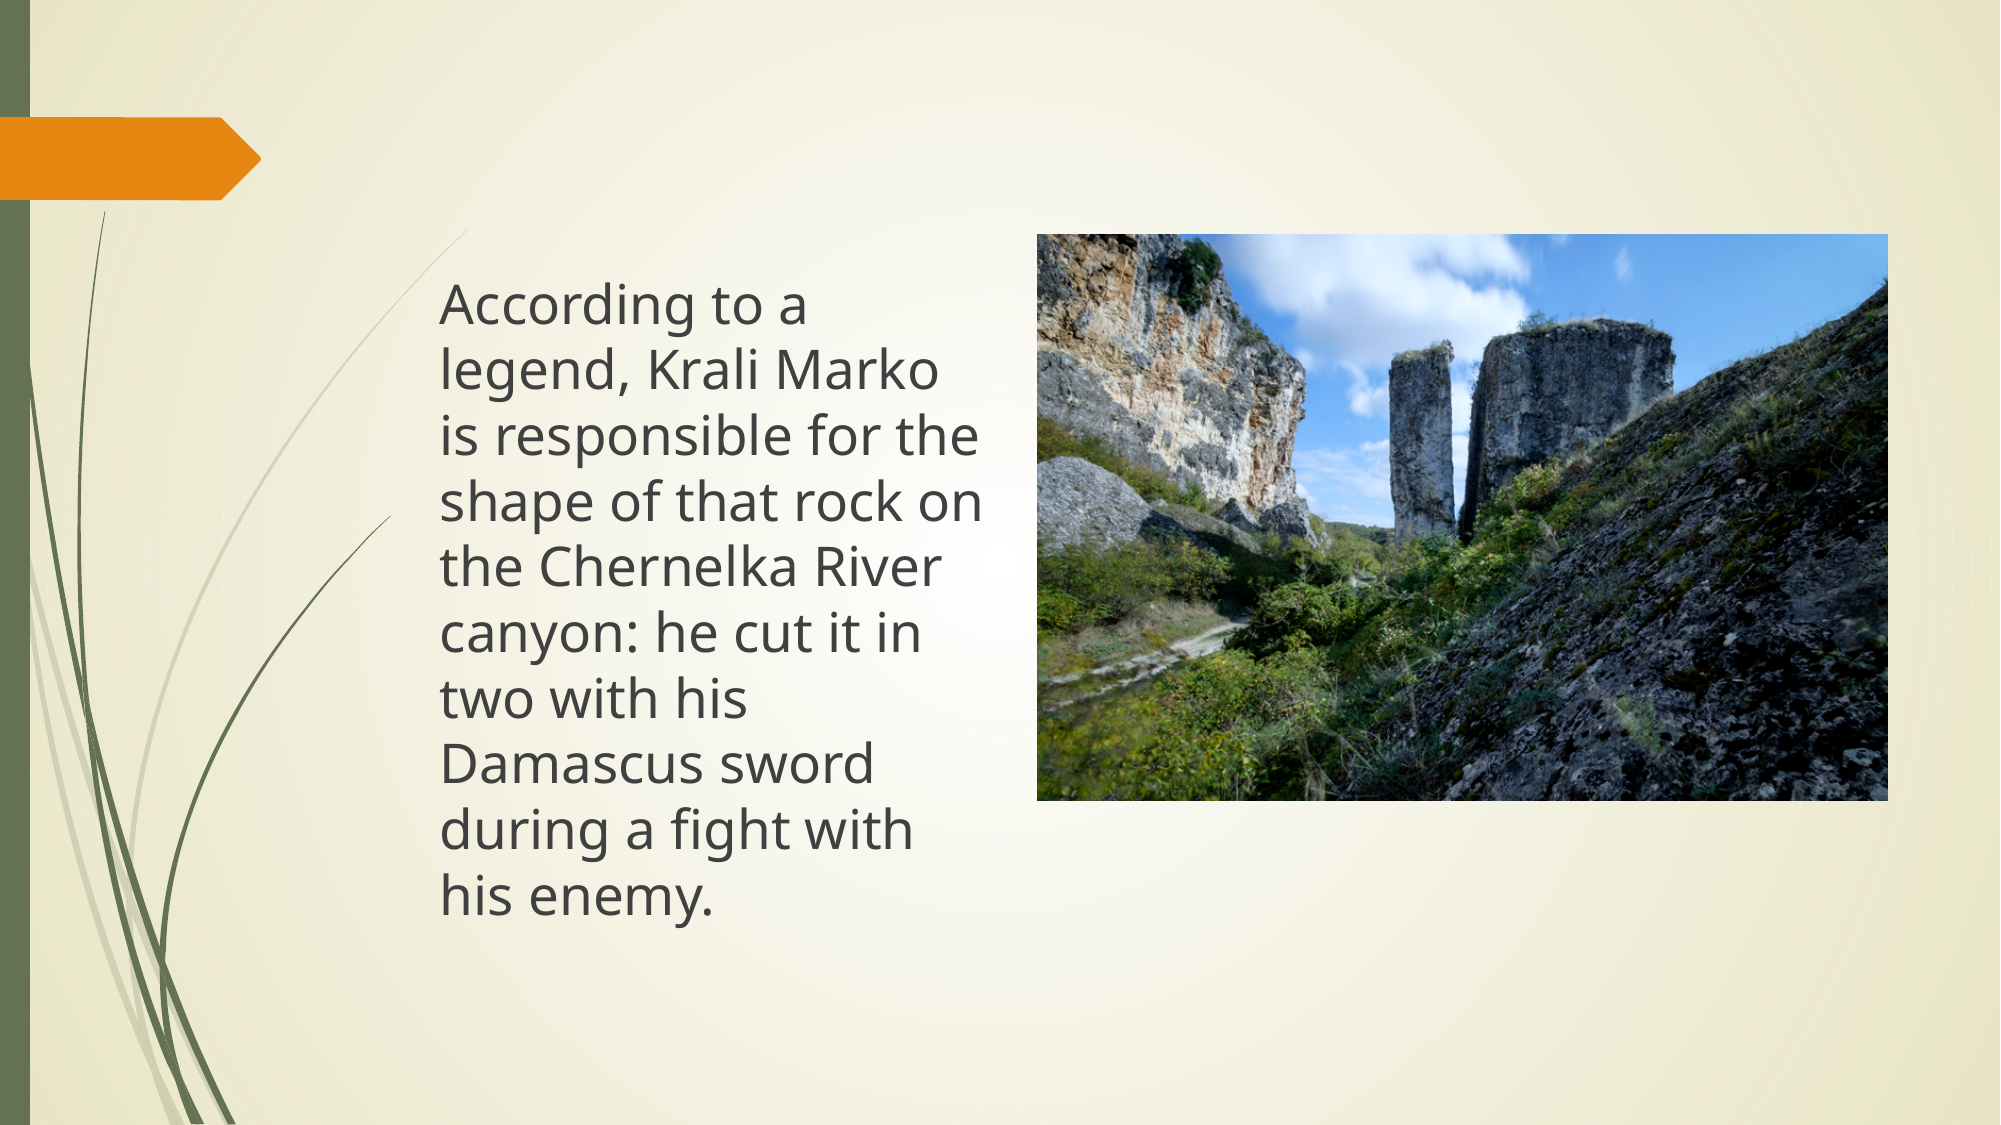

#
According to a legend, Krali Marko is responsible for the shape of that rock on the Chernelka River canyon: he cut it in two with his Damascus sword during a fight with his enemy.